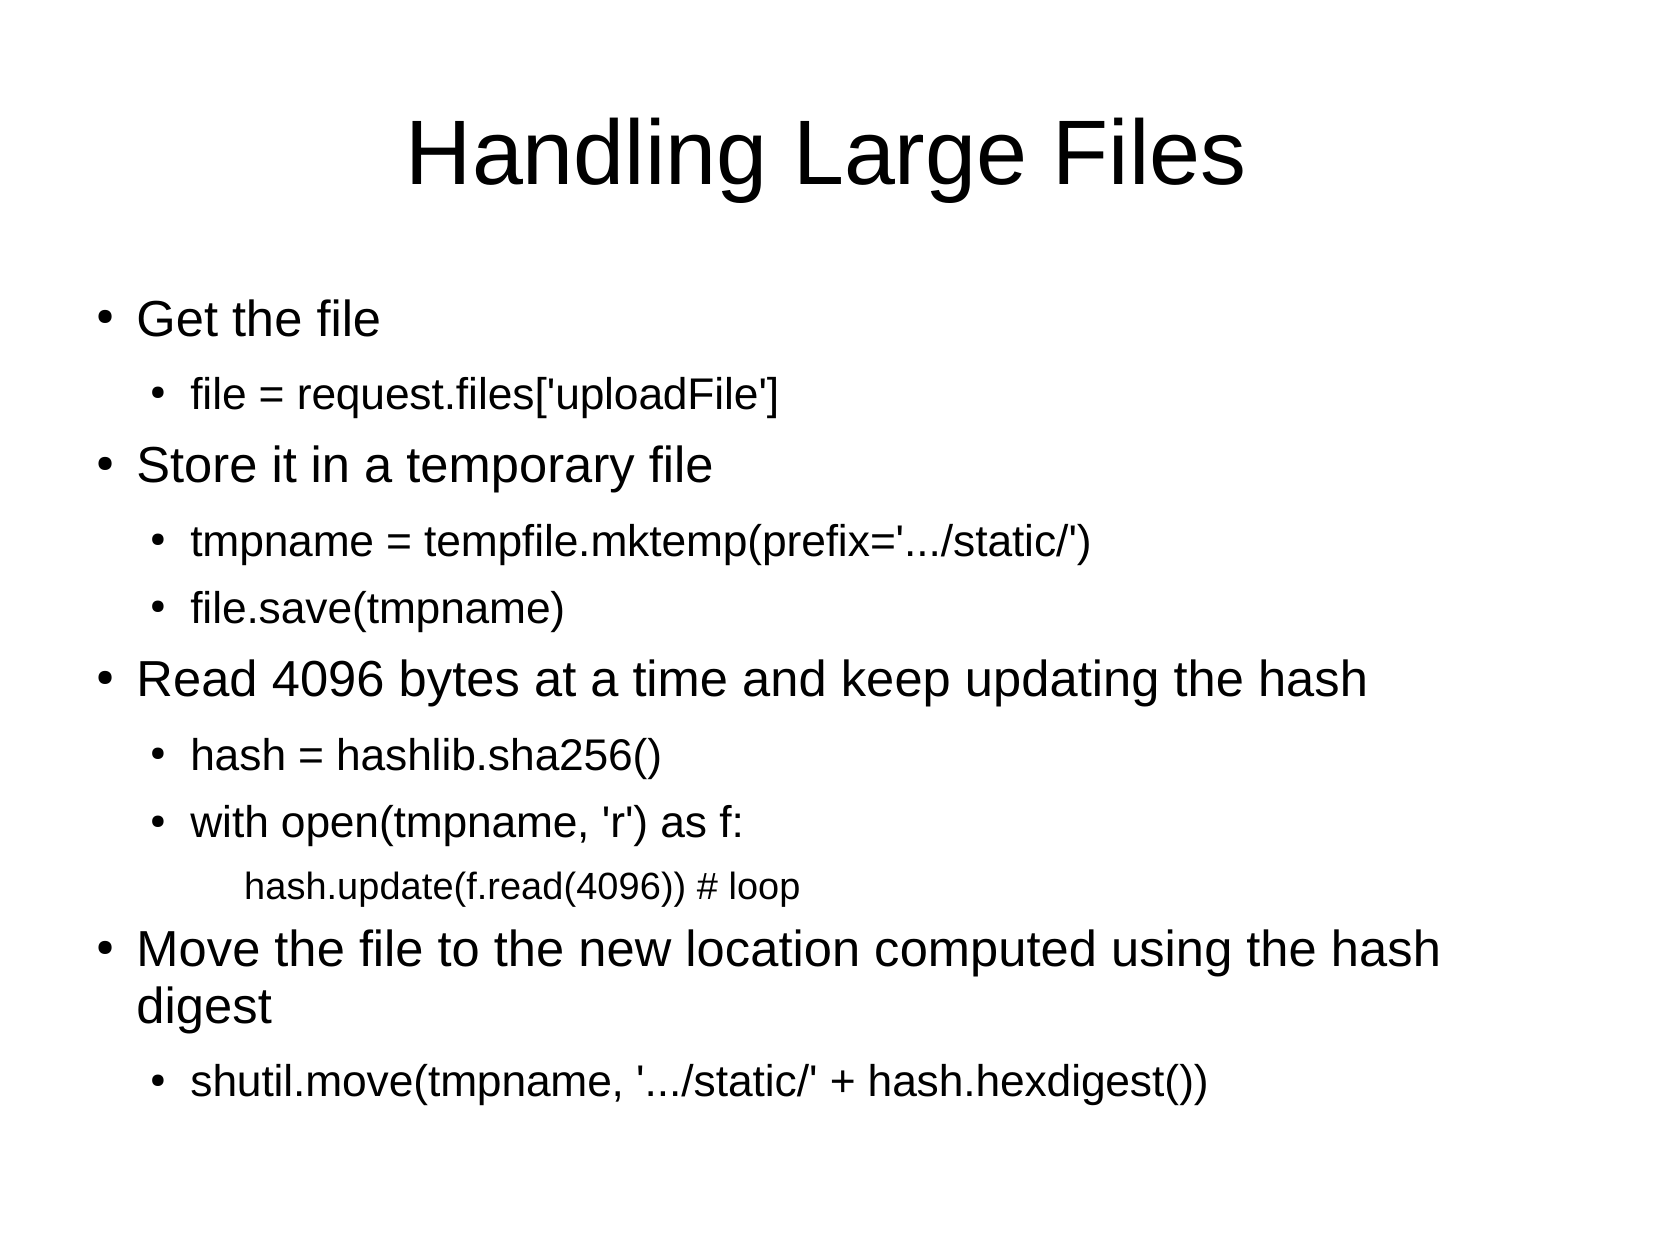

# Handling Large Files
Get the file
file = request.files['uploadFile']
Store it in a temporary file
tmpname = tempfile.mktemp(prefix='.../static/')
file.save(tmpname)
Read 4096 bytes at a time and keep updating the hash
hash = hashlib.sha256()
with open(tmpname, 'r') as f:
hash.update(f.read(4096)) # loop
Move the file to the new location computed using the hash digest
shutil.move(tmpname, '.../static/' + hash.hexdigest())